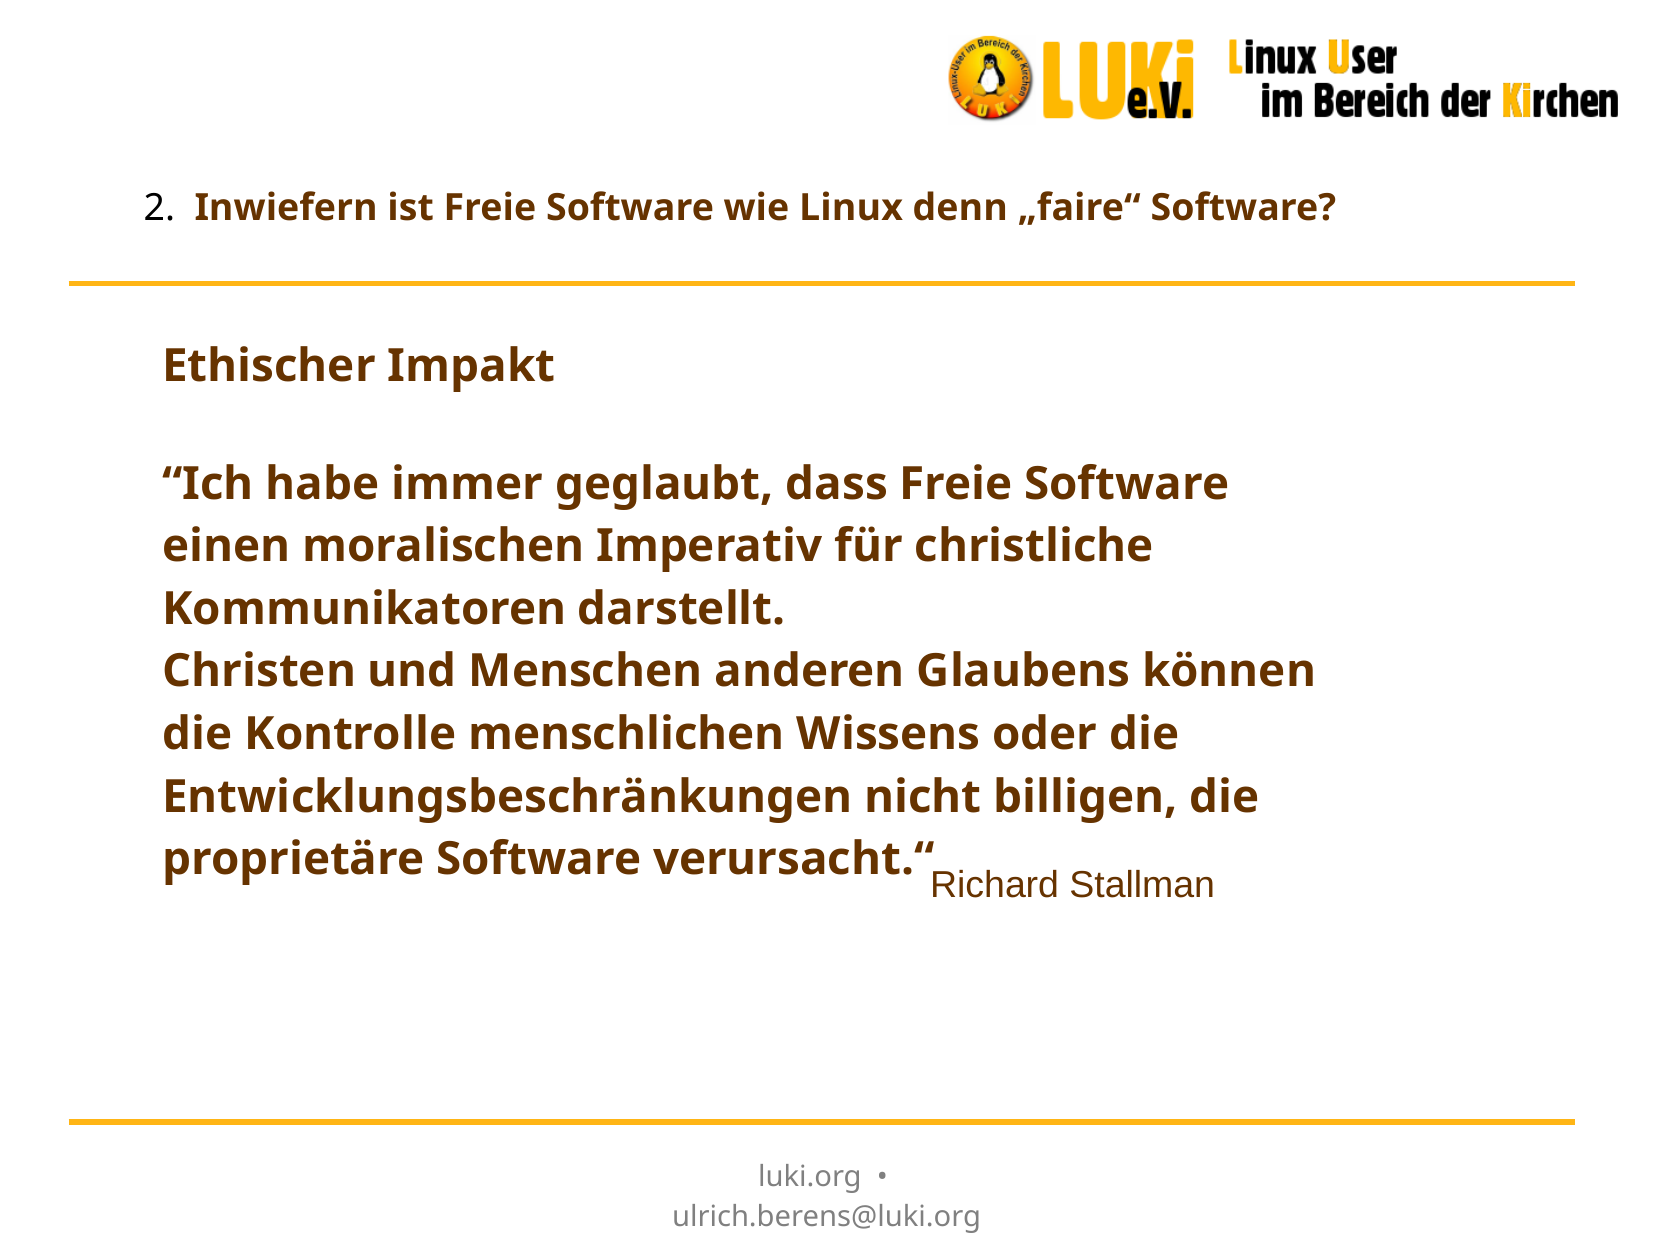

2. Inwiefern ist Freie Software wie Linux denn „faire“ Software?
Ethischer Impakt
“Ich habe immer geglaubt, dass Freie Software einen moralischen Imperativ für christliche Kommunikatoren darstellt.
Christen und Menschen anderen Glaubens können die Kontrolle menschlichen Wissens oder die Entwicklungsbeschränkungen nicht billigen, die proprietäre Software verursacht.“
Richard Stallman
luki.org • ulrich.berens@luki.org